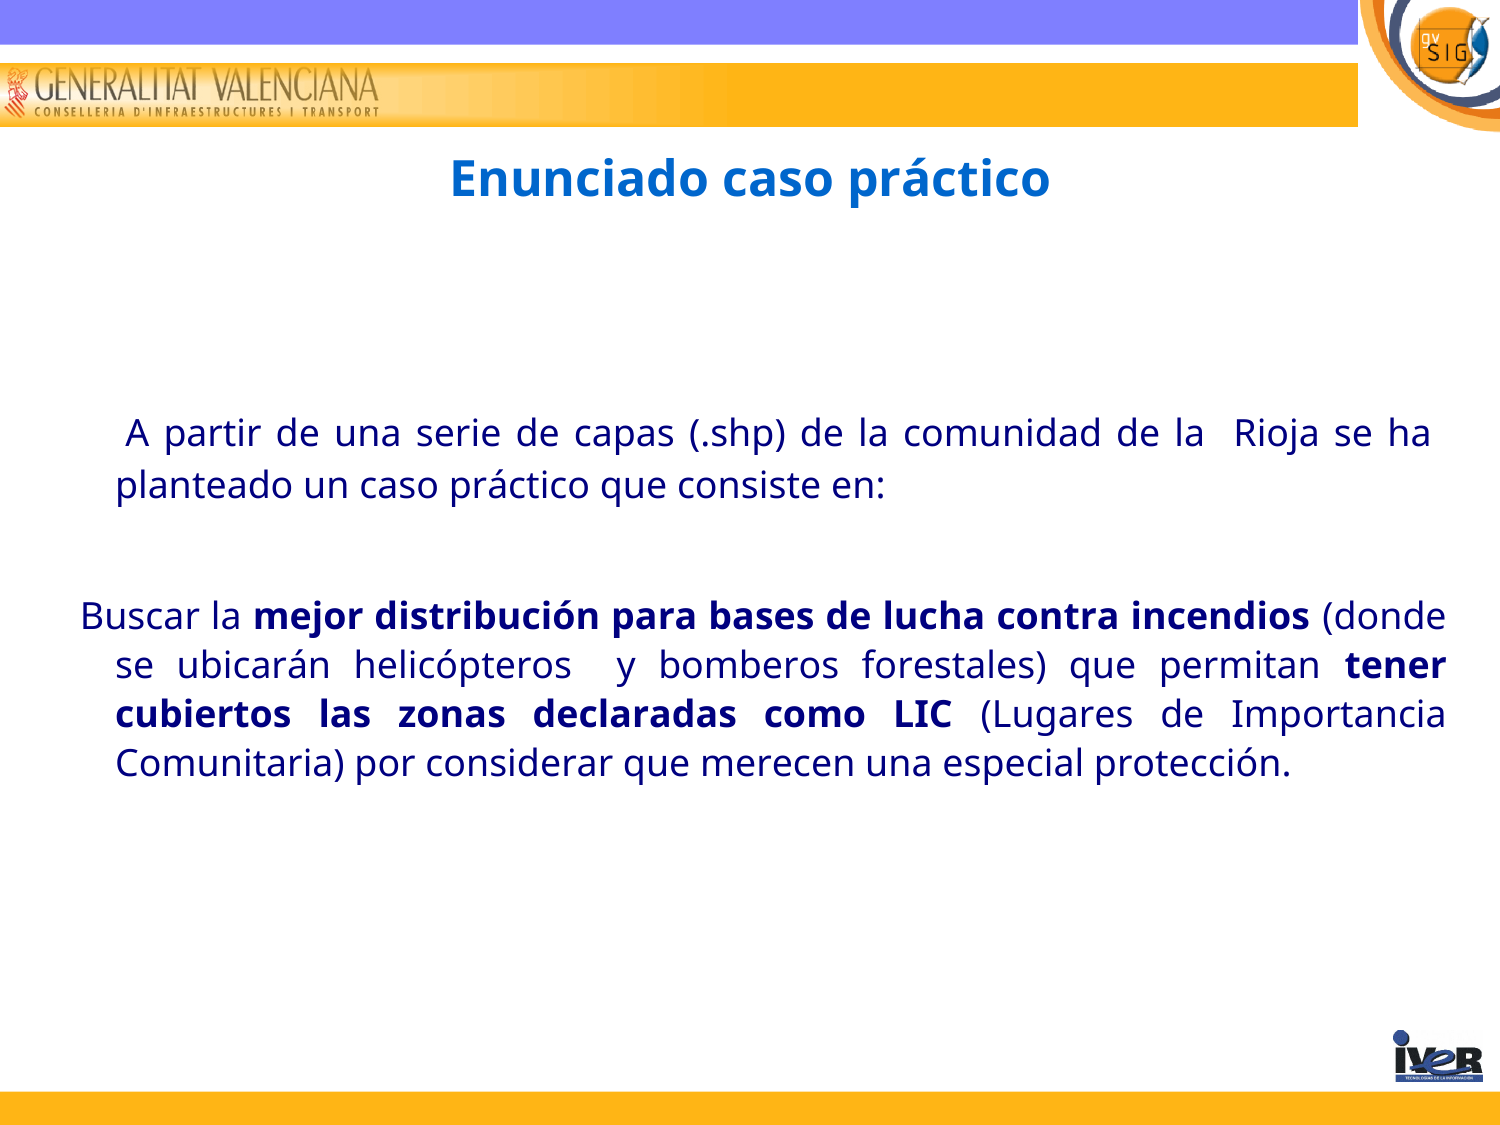

# Enunciado caso práctico
 A partir de una serie de capas (.shp) de la comunidad de la Rioja se ha planteado un caso práctico que consiste en:
Buscar la mejor distribución para bases de lucha contra incendios (donde se ubicarán helicópteros y bomberos forestales) que permitan tener cubiertos las zonas declaradas como LIC (Lugares de Importancia Comunitaria) por considerar que merecen una especial protección.